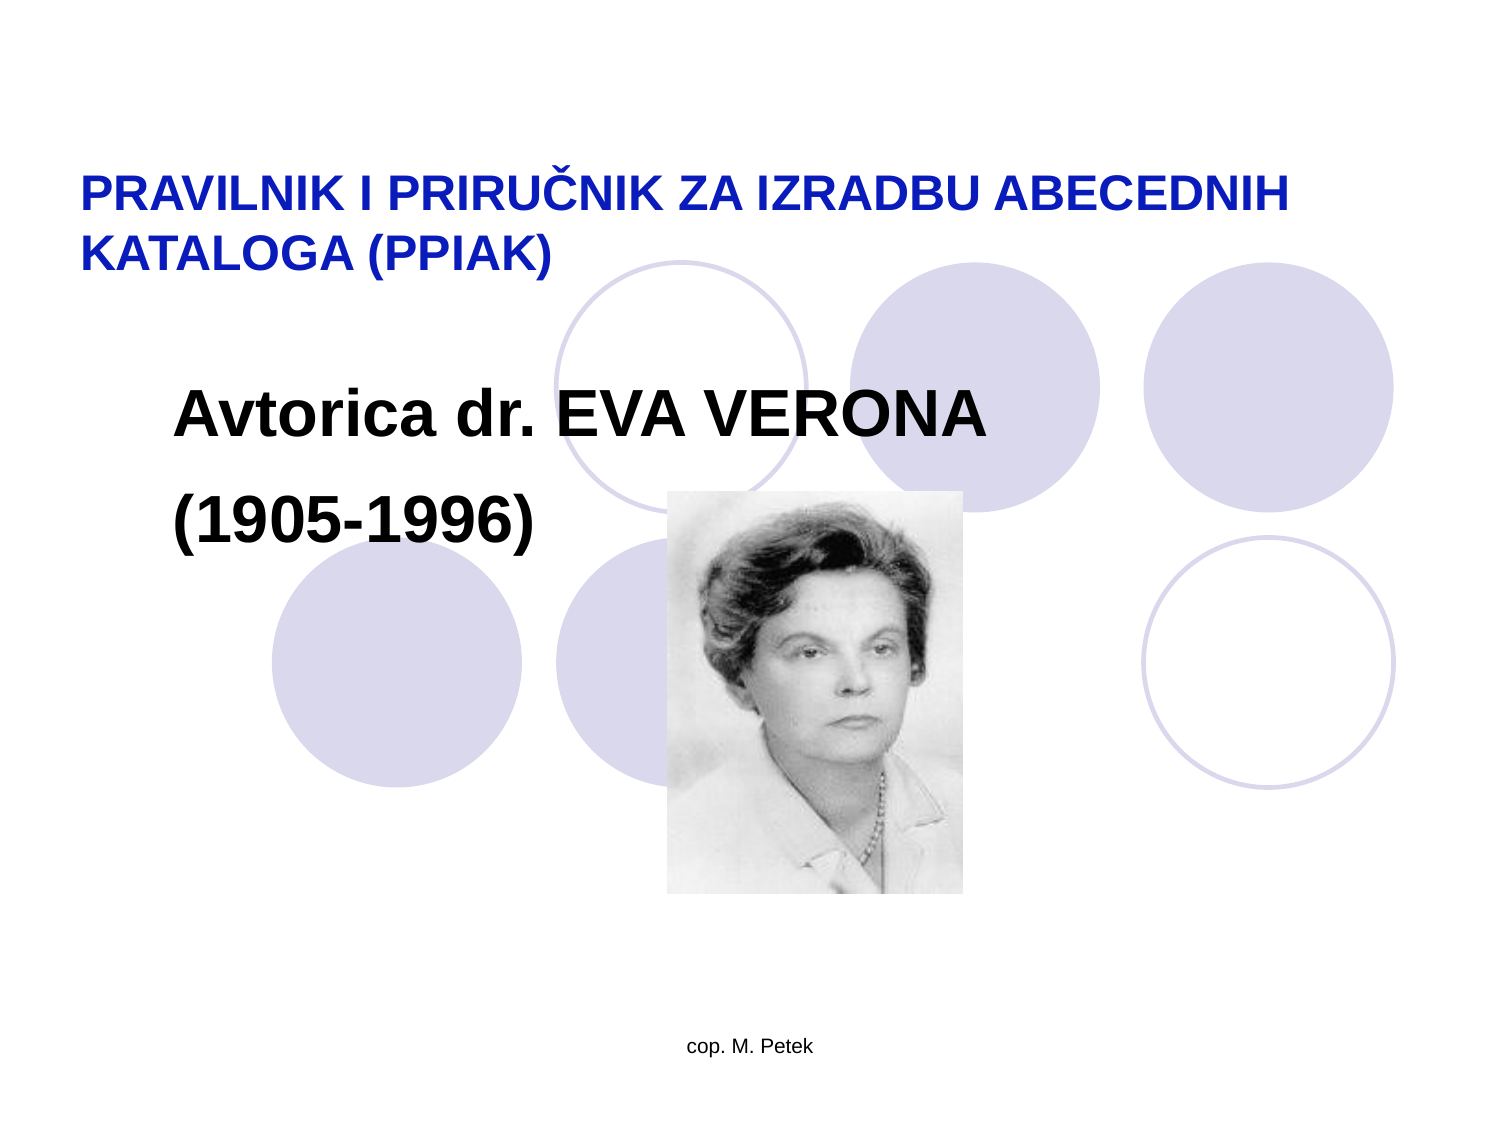

# PRAVILNIK I PRIRUČNIK ZA IZRADBU ABECEDNIH KATALOGA (PPIAK)
Avtorica dr. EVA VERONA
(1905-1996)
cop. M. Petek